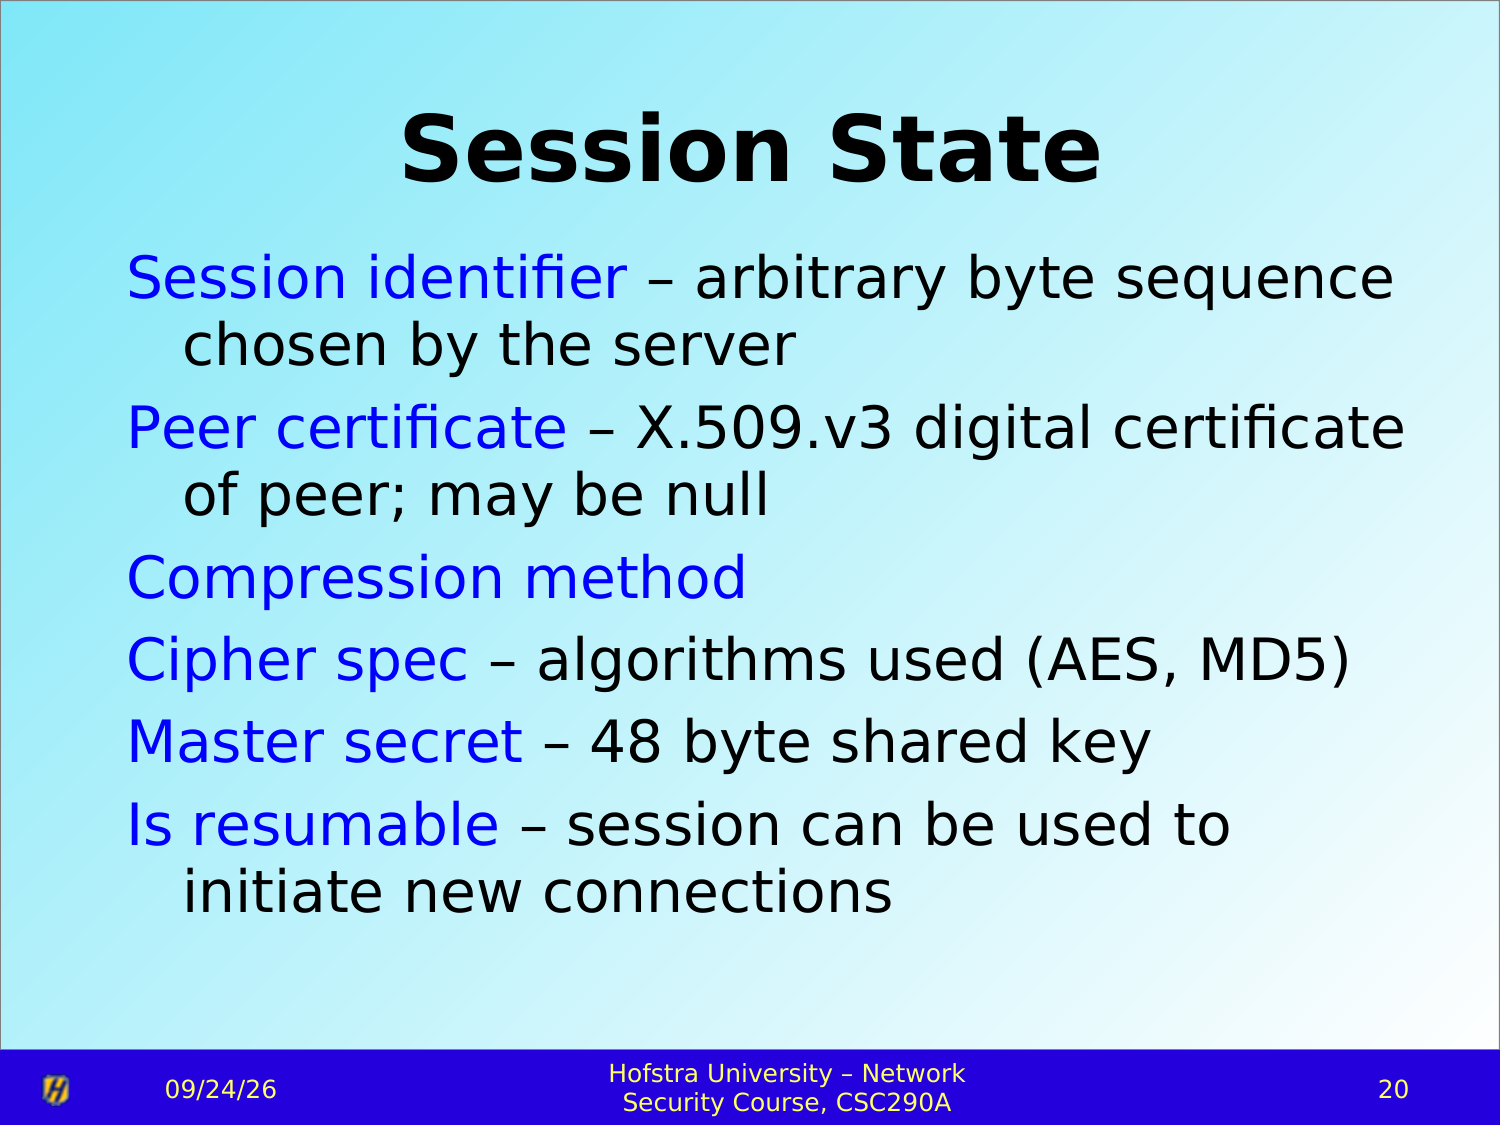

# Session State
Session identifier – arbitrary byte sequence chosen by the server
Peer certificate – X.509.v3 digital certificate of peer; may be null
Compression method
Cipher spec – algorithms used (AES, MD5)
Master secret – 48 byte shared key
Is resumable – session can be used to initiate new connections
20